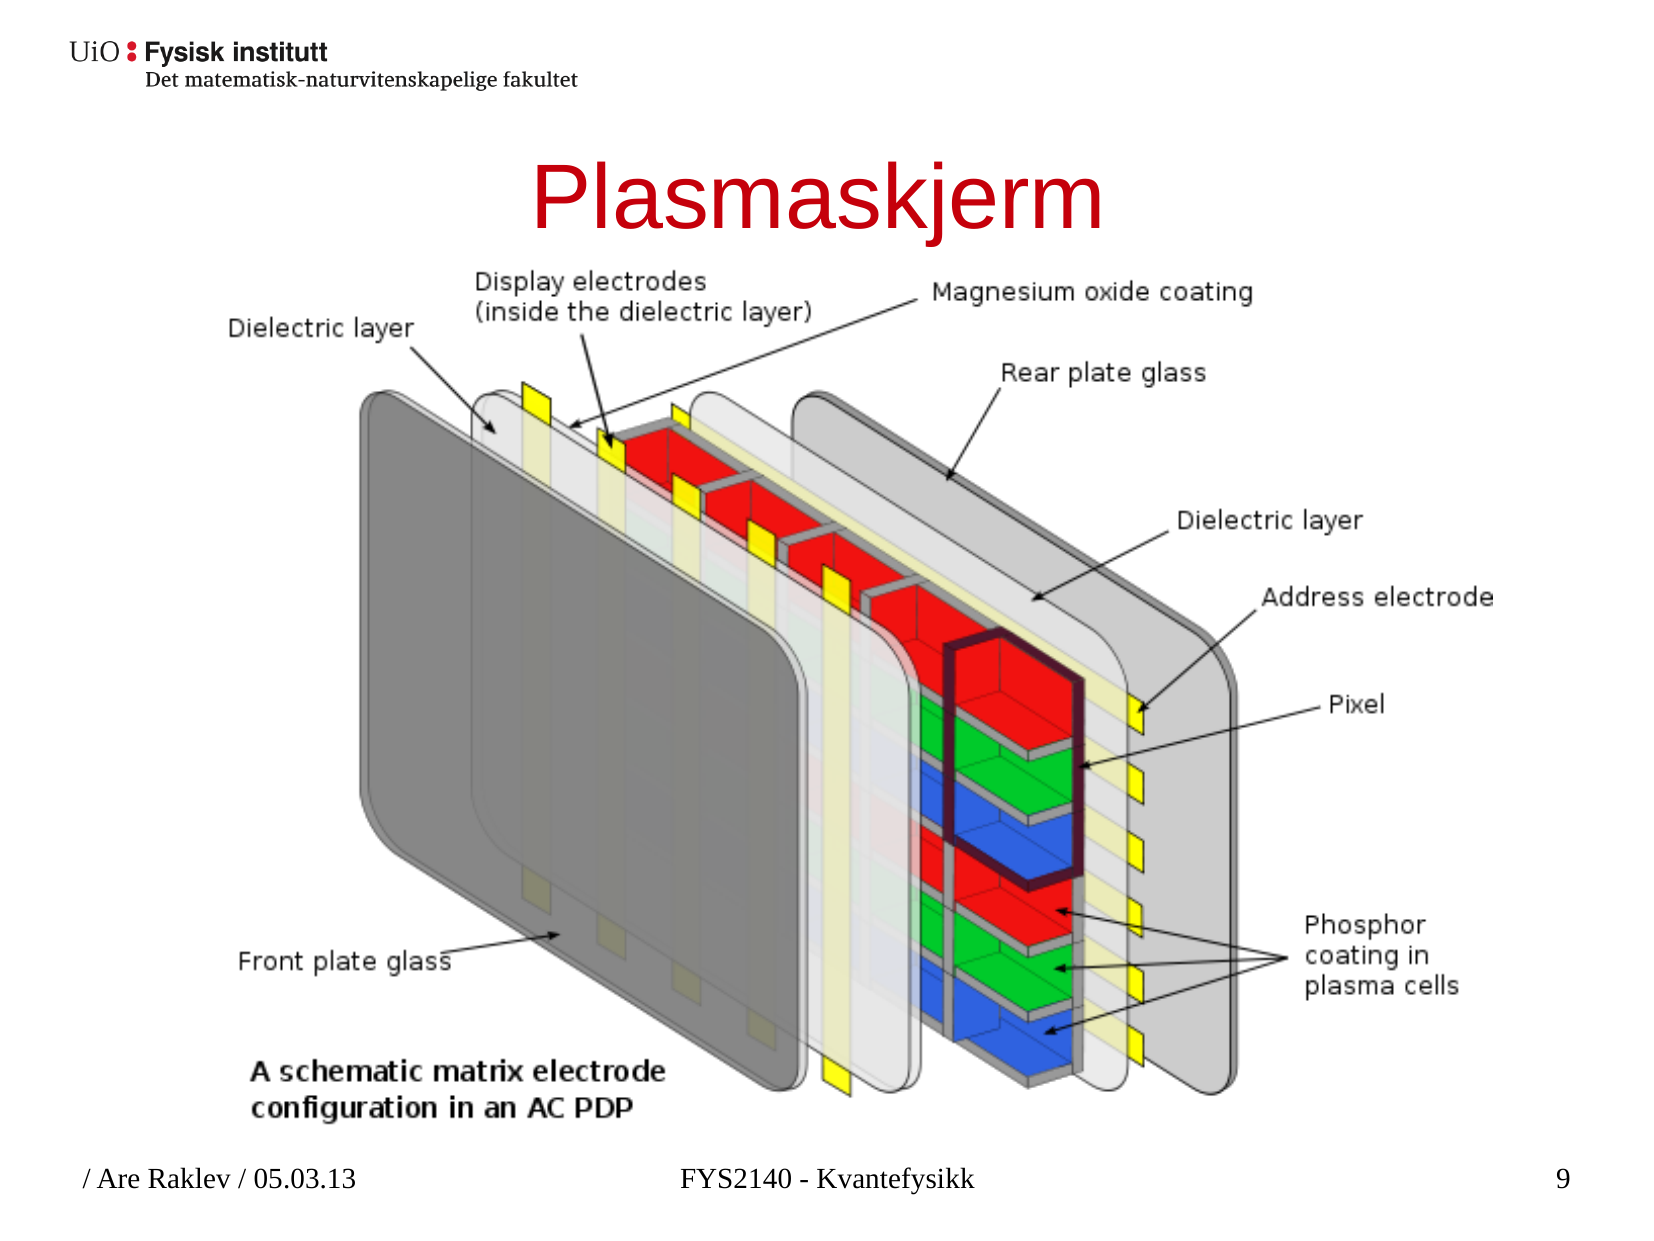

# Plasmaskjerm
/ Are Raklev / 05.03.13
FYS2140 - Kvantefysikk
9